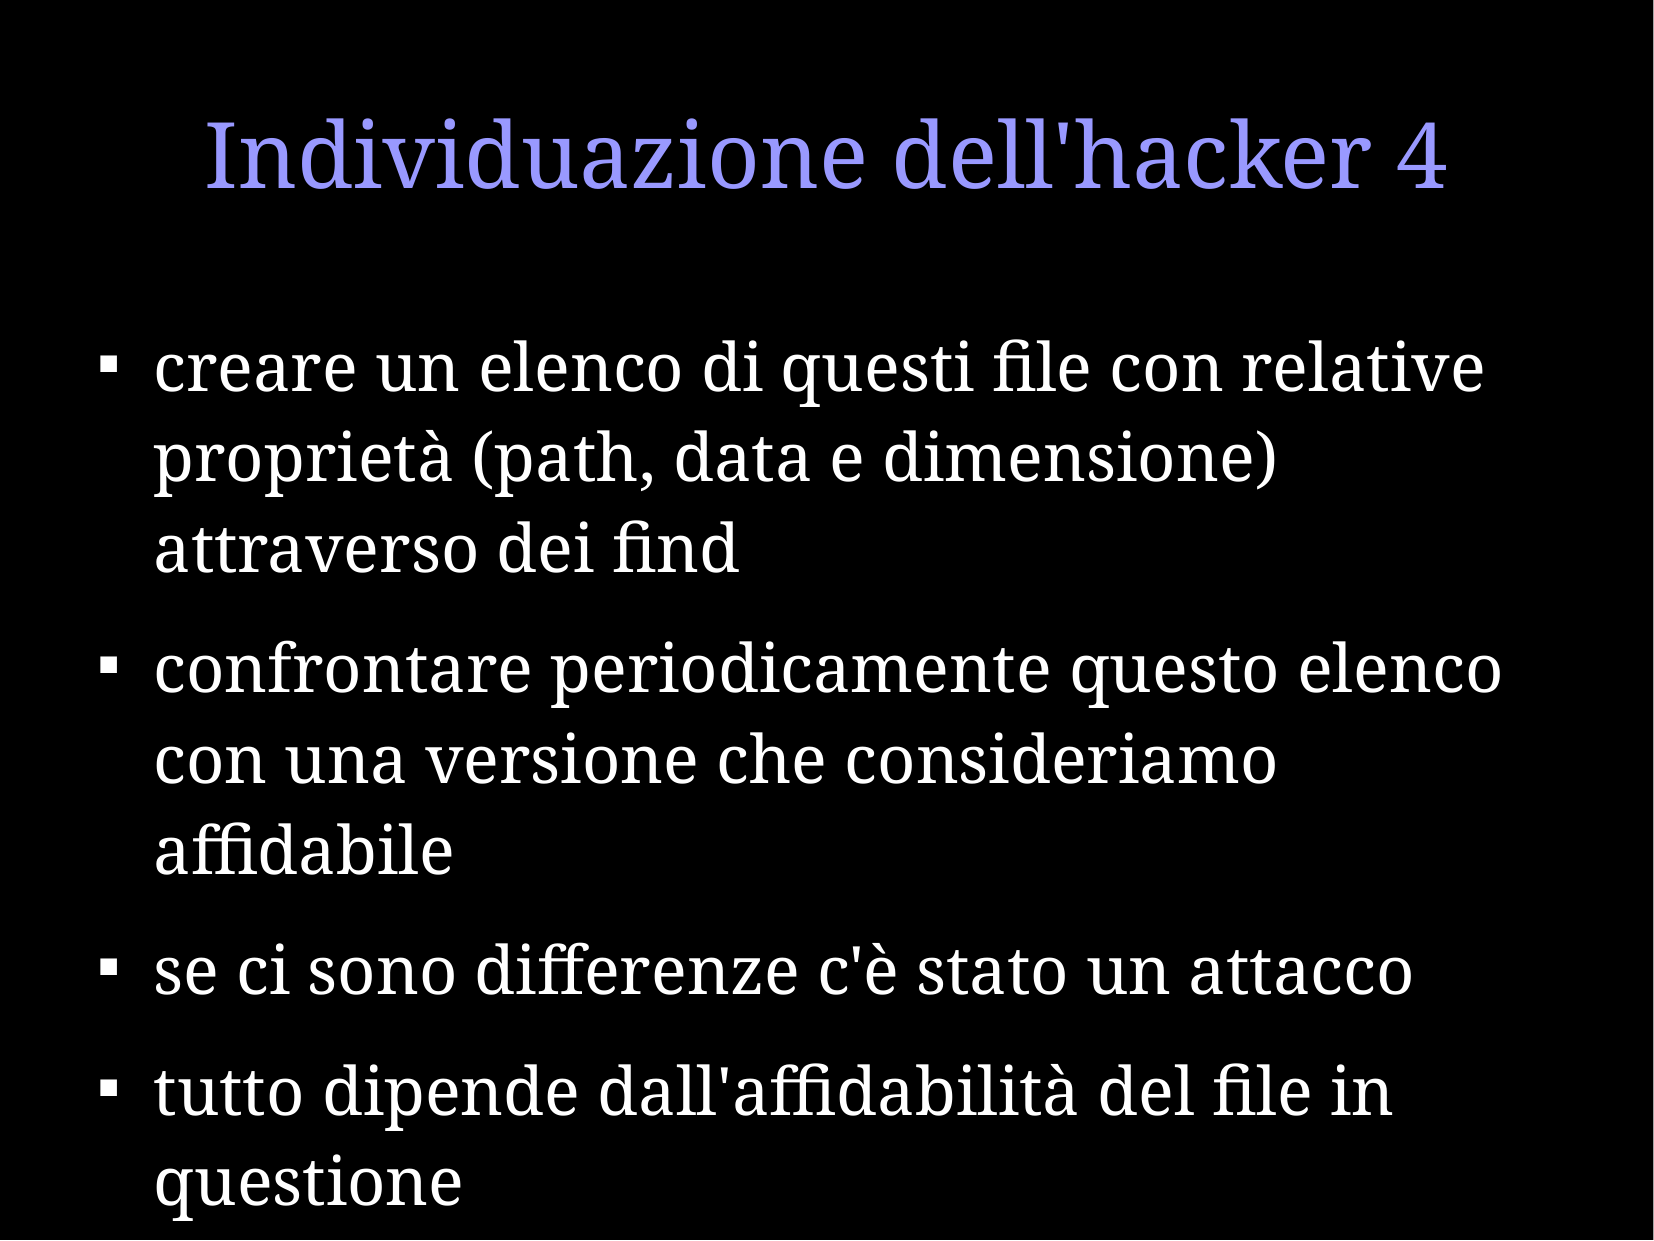

# Individuazione dell'hacker 4
creare un elenco di questi file con relative proprietà (path, data e dimensione) attraverso dei find
confrontare periodicamente questo elenco con una versione che consideriamo affidabile
se ci sono differenze c'è stato un attacco
tutto dipende dall'affidabilità del file in questione
TRIPWIRE